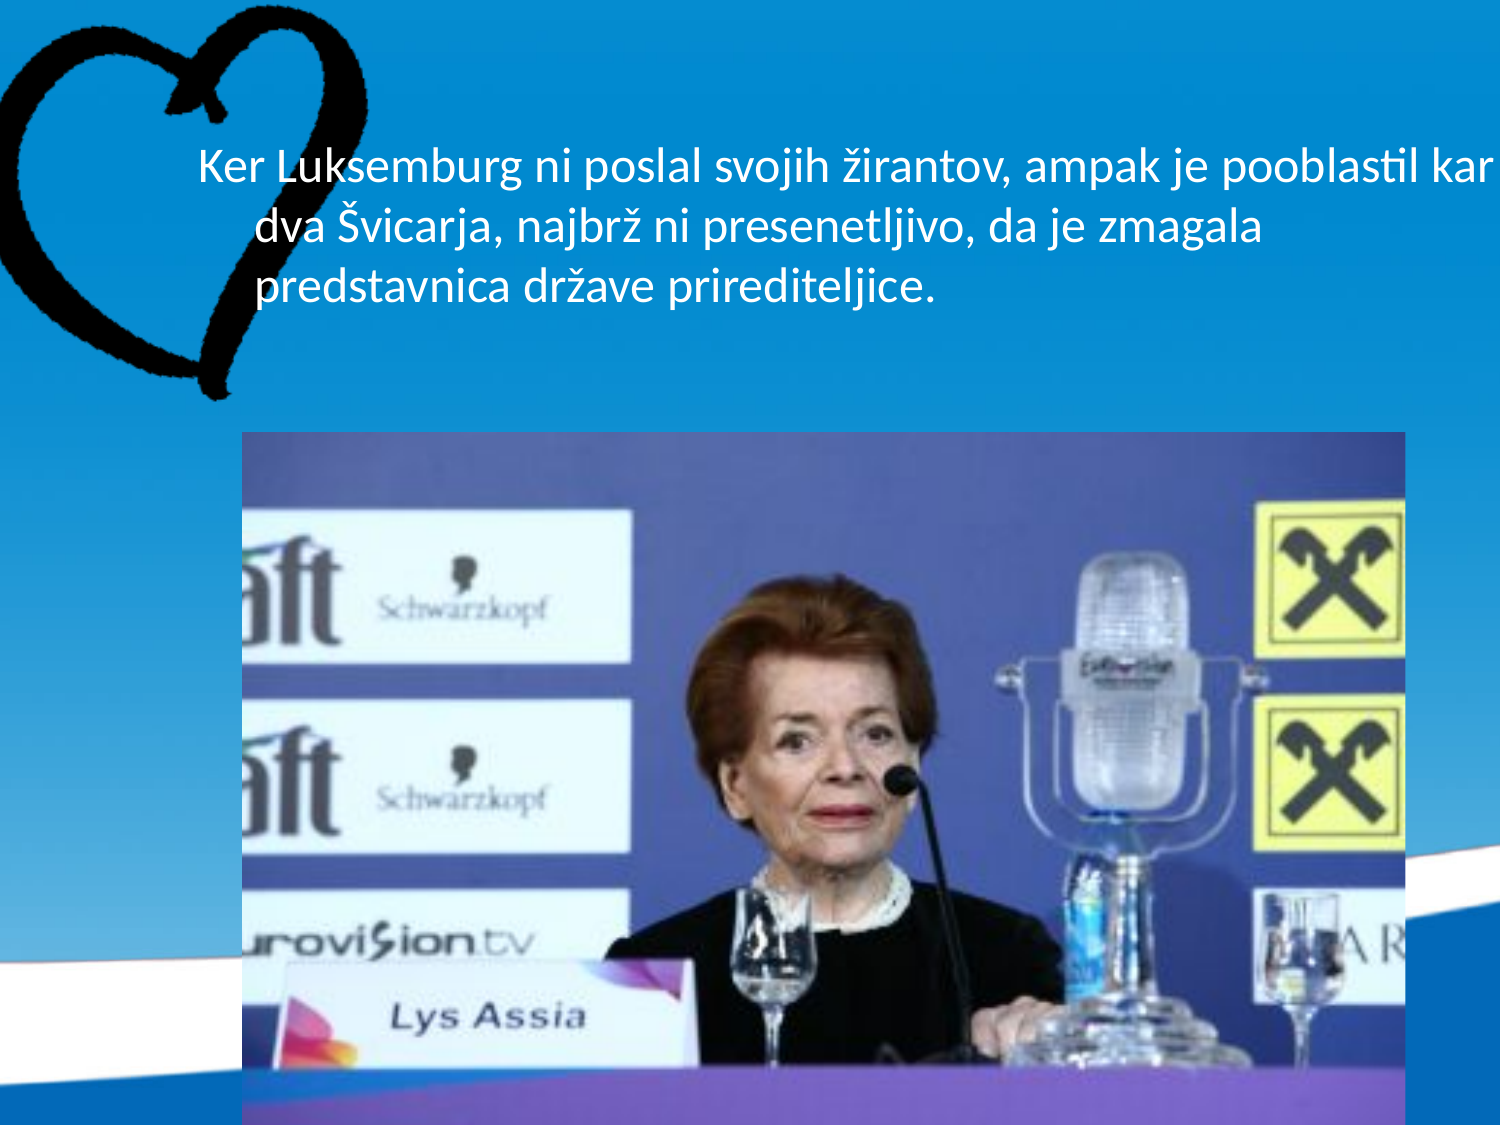

#
Ker Luksemburg ni poslal svojih žirantov, ampak je pooblastil kar dva Švicarja, najbrž ni presenetljivo, da je zmagala predstavnica države prirediteljice.